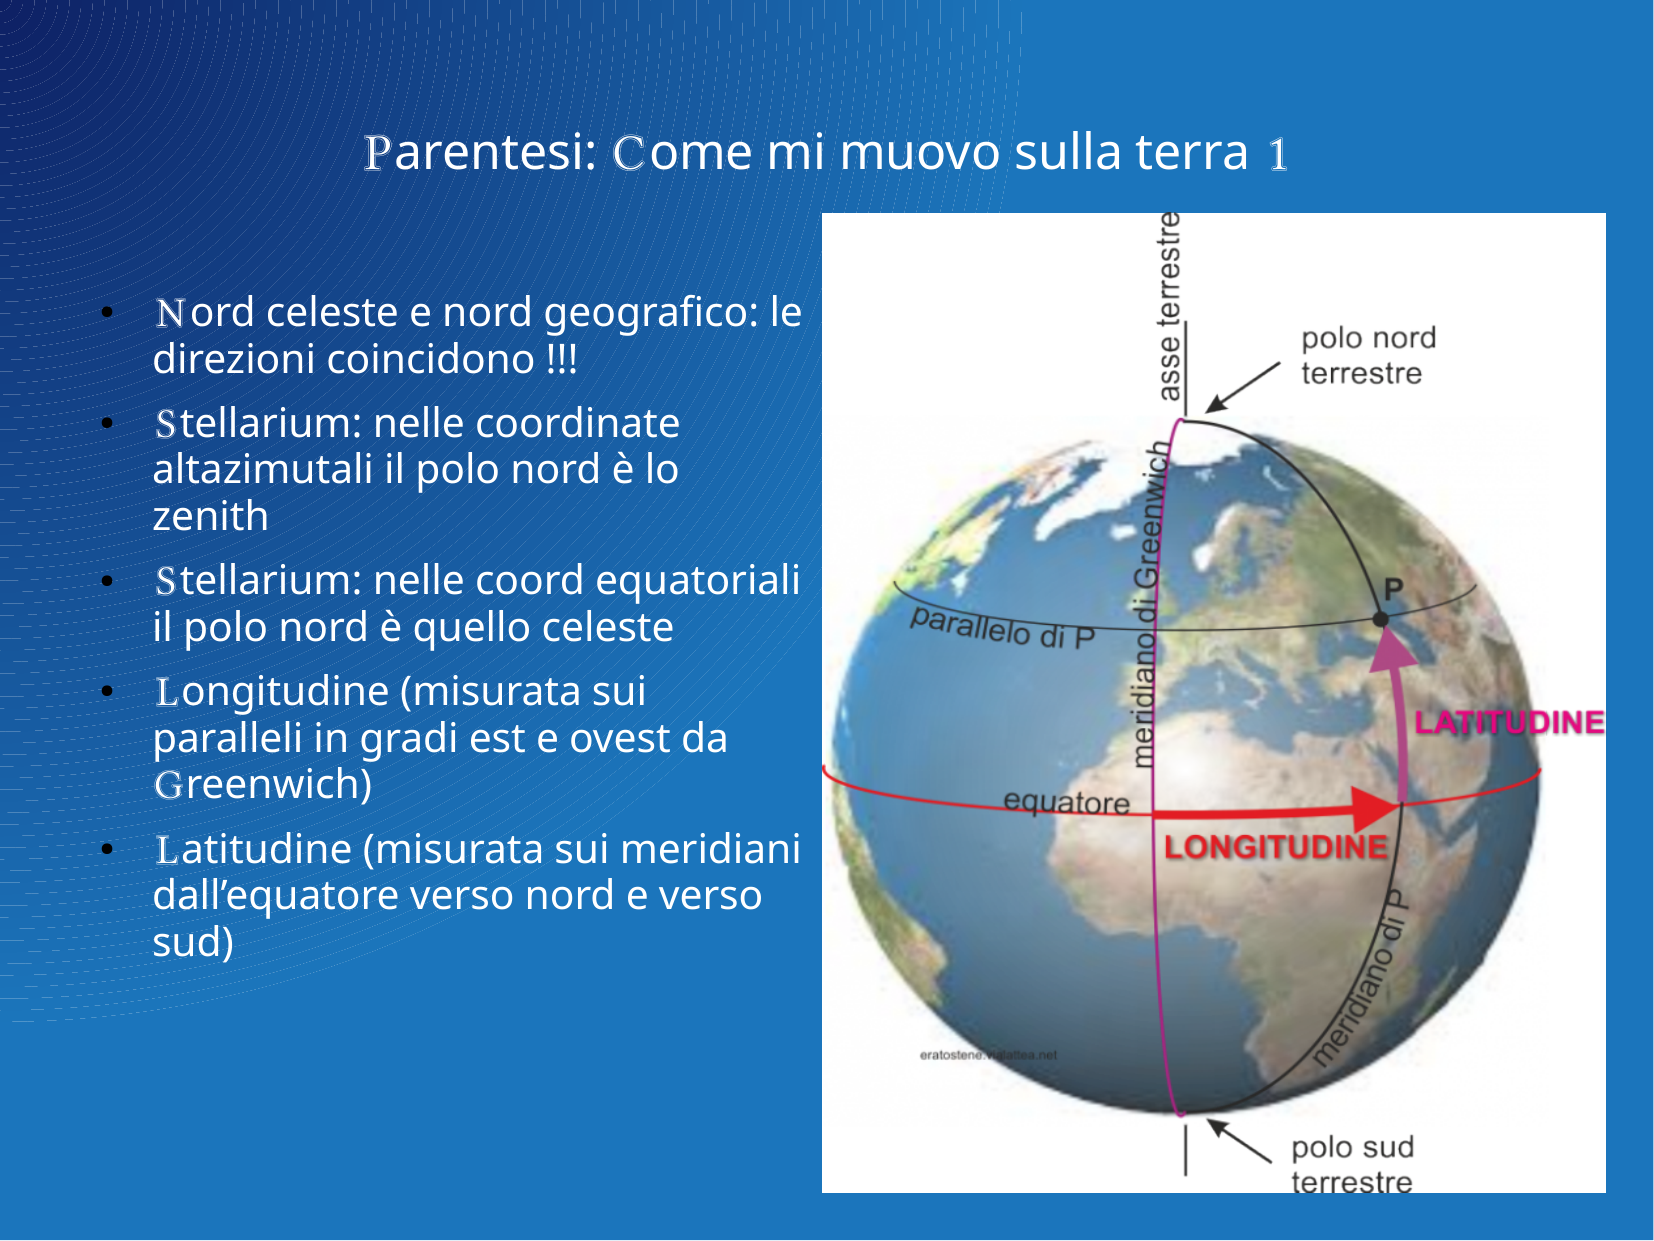

# Parentesi: Come mi muovo sulla terra 1
Nord celeste e nord geografico: le direzioni coincidono !!!
Stellarium: nelle coordinate altazimutali il polo nord è lo zenith
Stellarium: nelle coord equatoriali il polo nord è quello celeste
Longitudine (misurata sui paralleli in gradi est e ovest da Greenwich)
Latitudine (misurata sui meridiani dall’equatore verso nord e verso sud)